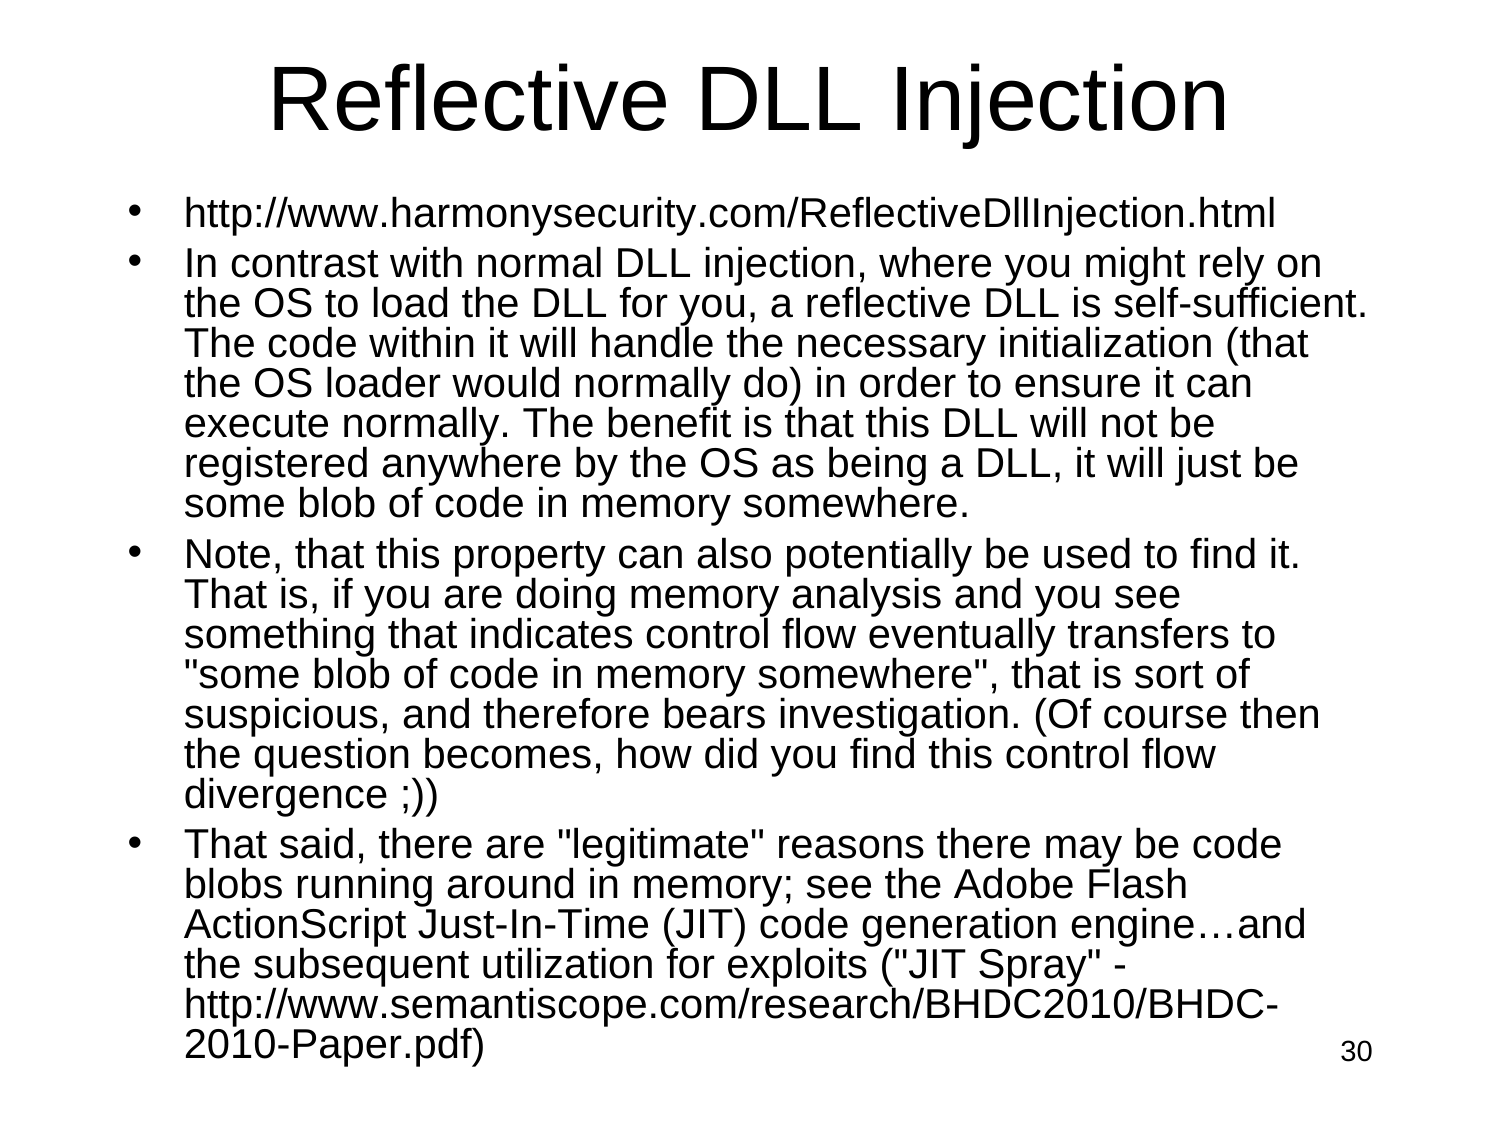

# Reflective DLL Injection
http://www.harmonysecurity.com/ReflectiveDllInjection.html
In contrast with normal DLL injection, where you might rely on the OS to load the DLL for you, a reflective DLL is self-sufficient. The code within it will handle the necessary initialization (that the OS loader would normally do) in order to ensure it can execute normally. The benefit is that this DLL will not be registered anywhere by the OS as being a DLL, it will just be some blob of code in memory somewhere.
Note, that this property can also potentially be used to find it. That is, if you are doing memory analysis and you see something that indicates control flow eventually transfers to "some blob of code in memory somewhere", that is sort of suspicious, and therefore bears investigation. (Of course then the question becomes, how did you find this control flow divergence ;))
That said, there are "legitimate" reasons there may be code blobs running around in memory; see the Adobe Flash ActionScript Just-In-Time (JIT) code generation engine…and the subsequent utilization for exploits ("JIT Spray" - http://www.semantiscope.com/research/BHDC2010/BHDC-2010-Paper.pdf)